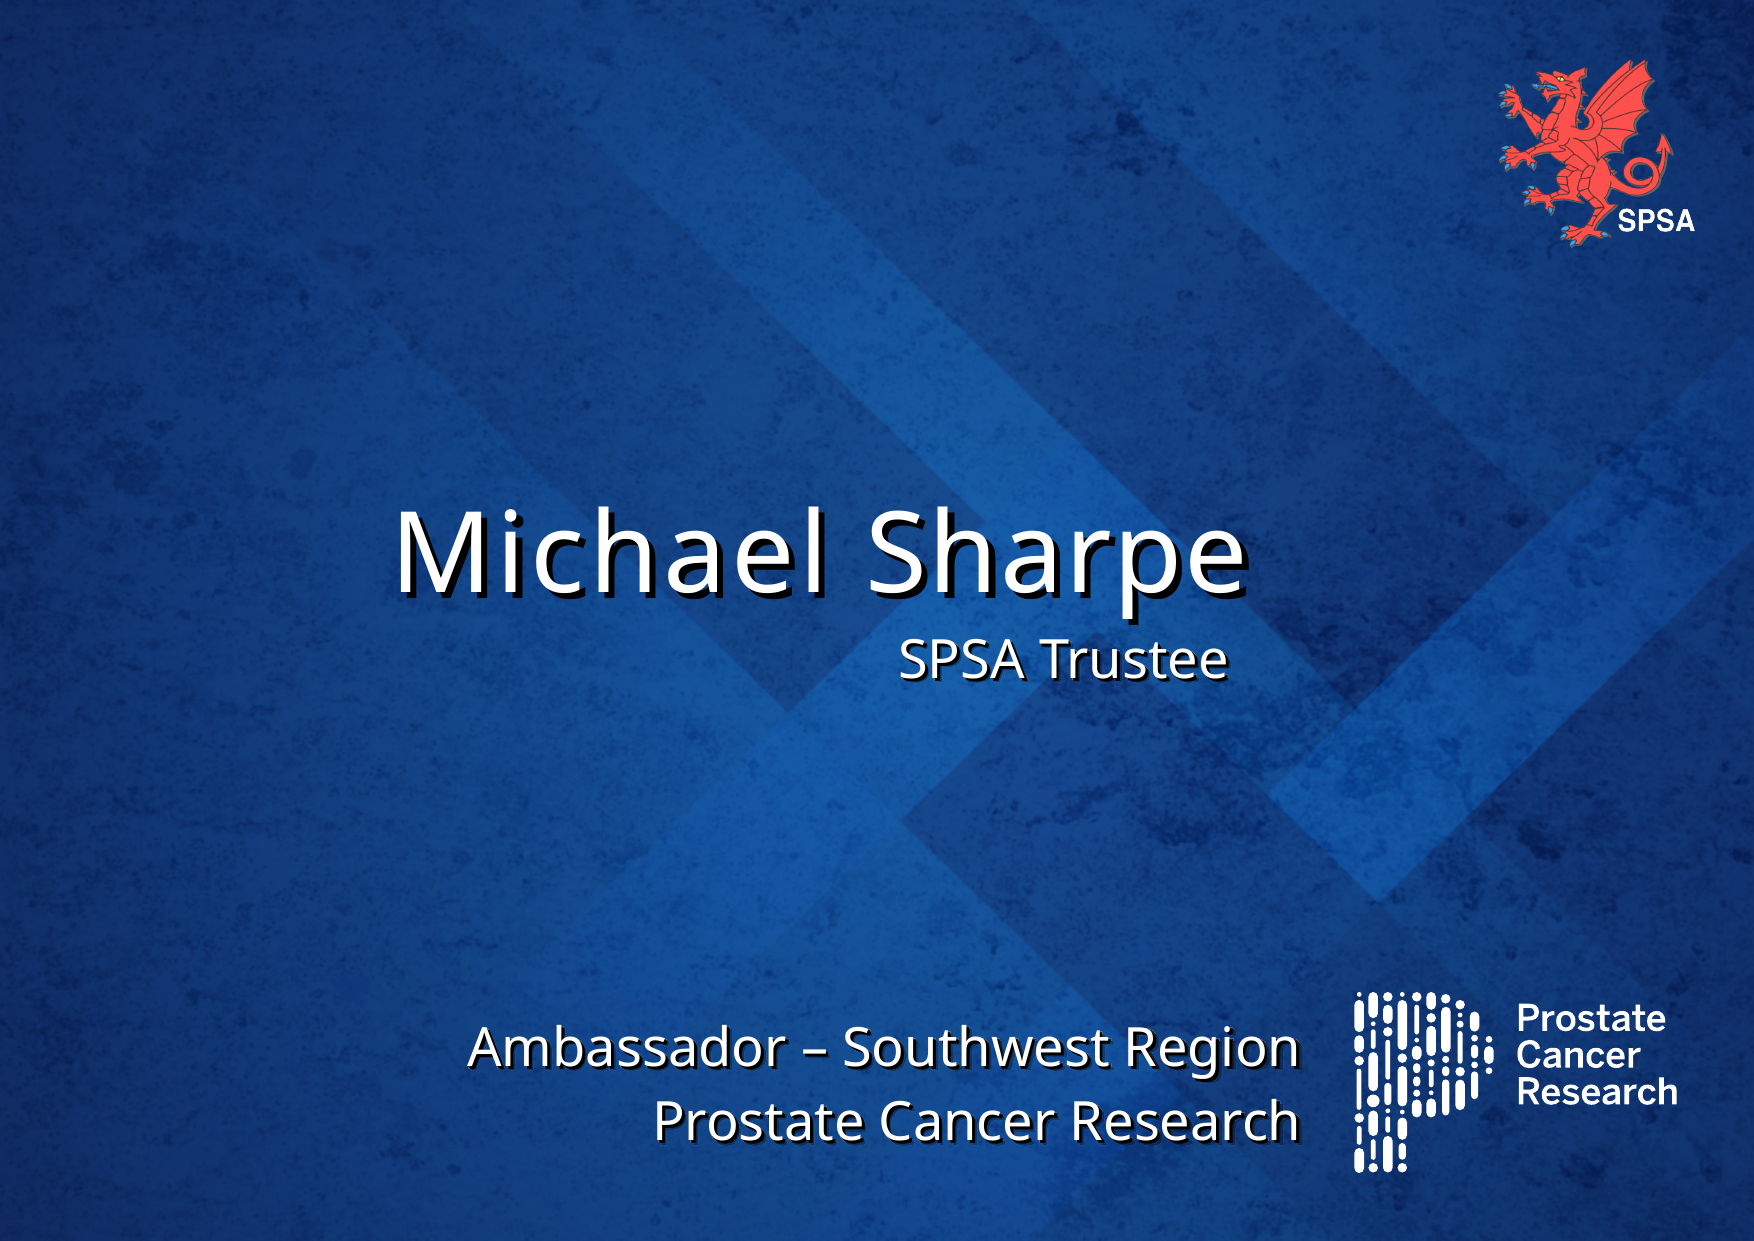

Michael Sharpe
 SPSA Trustee
Ambassador – Southwest Region
Prostate Cancer Research